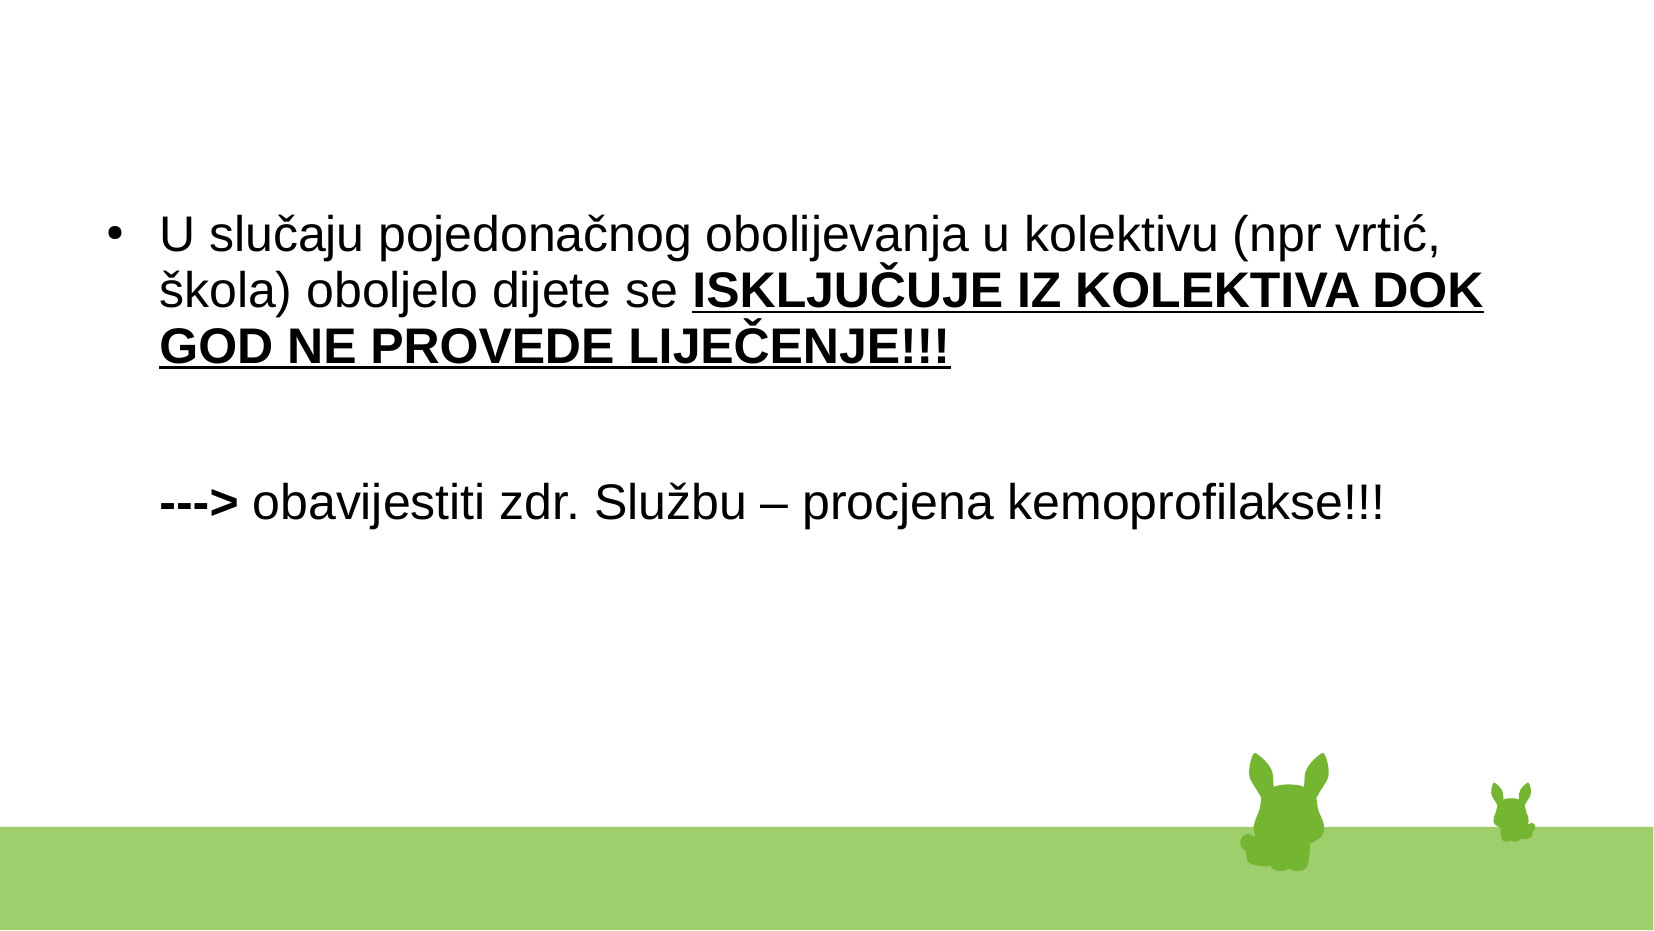

#
U slučaju pojedonačnog obolijevanja u kolektivu (npr vrtić, škola) oboljelo dijete se ISKLJUČUJE IZ KOLEKTIVA DOK GOD NE PROVEDE LIJEČENJE!!!
---> obavijestiti zdr. Službu – procjena kemoprofilakse!!!